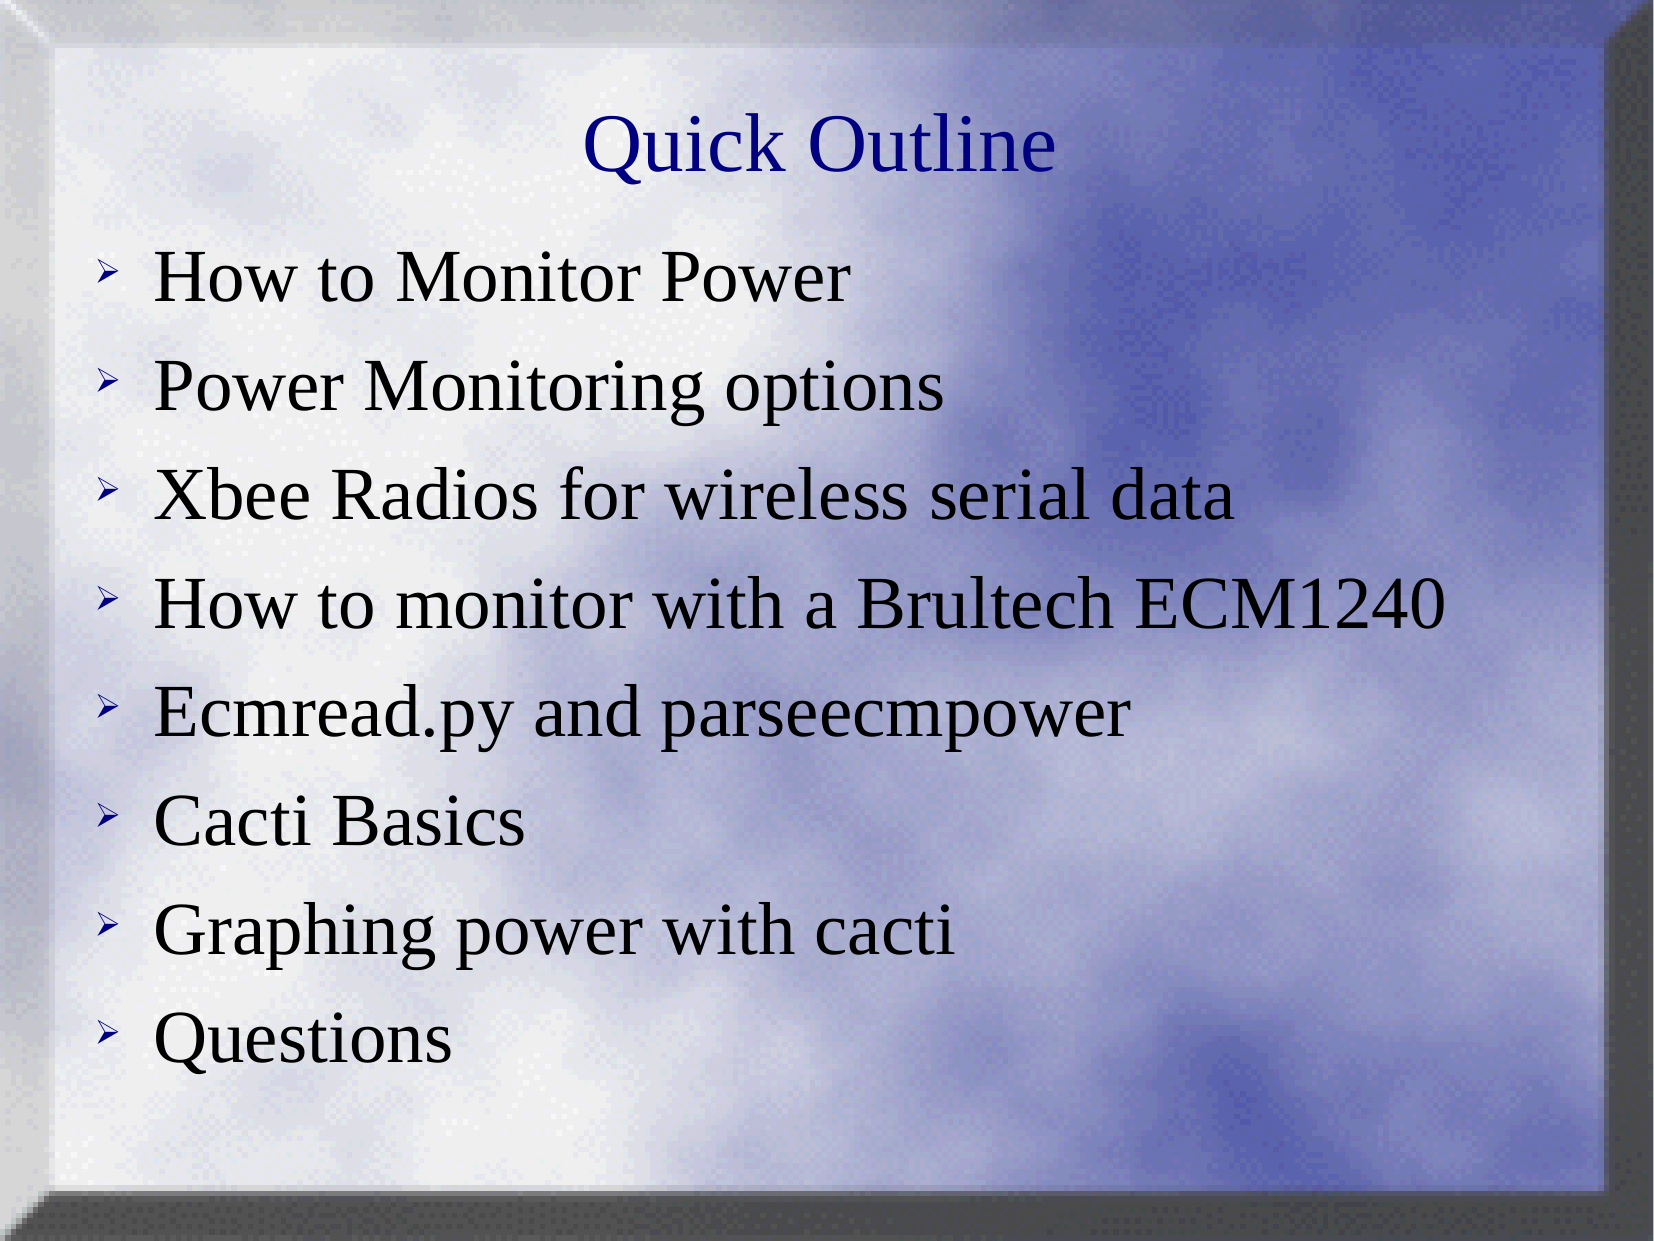

# Quick Outline
How to Monitor Power
Power Monitoring options
Xbee Radios for wireless serial data
How to monitor with a Brultech ECM1240
Ecmread.py and parseecmpower
Cacti Basics
Graphing power with cacti
Questions